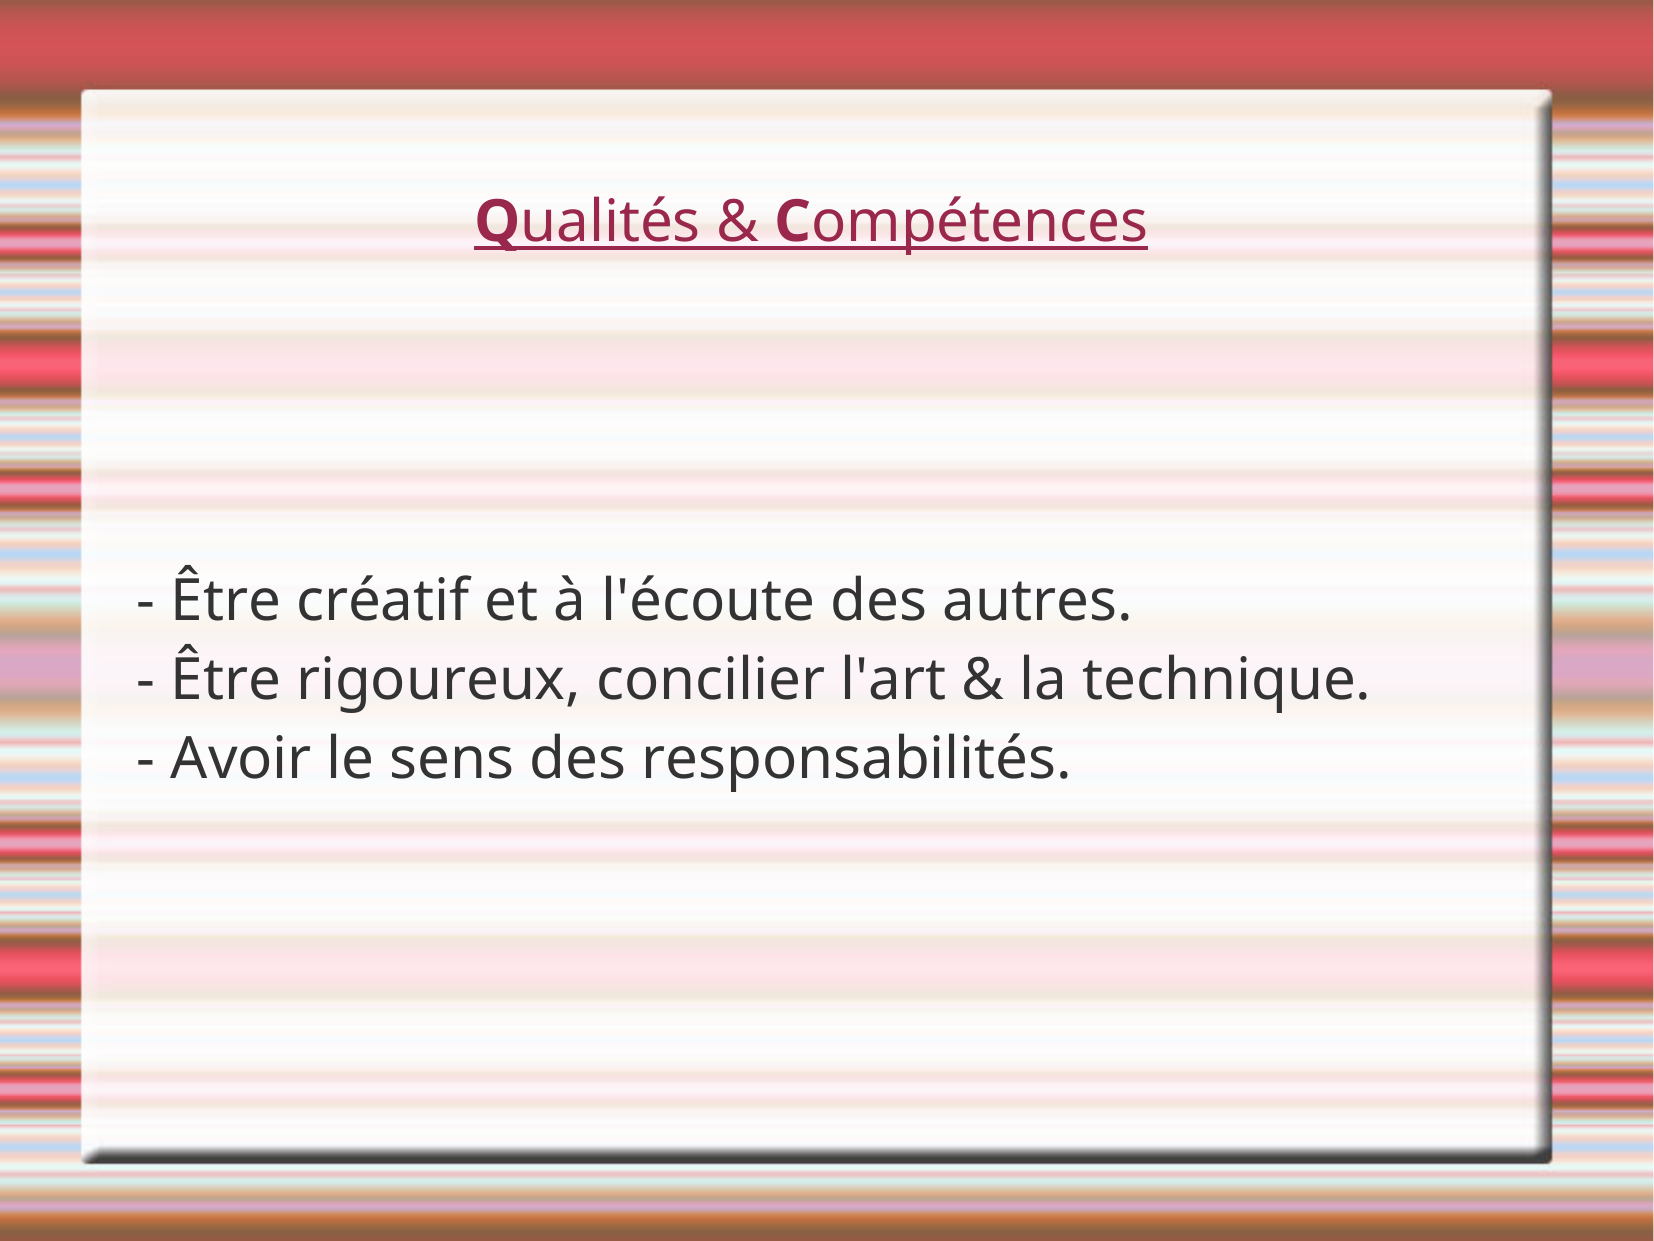

# Qualités & Compétences
- Être créatif et à l'écoute des autres.
- Être rigoureux, concilier l'art & la technique.
- Avoir le sens des responsabilités.